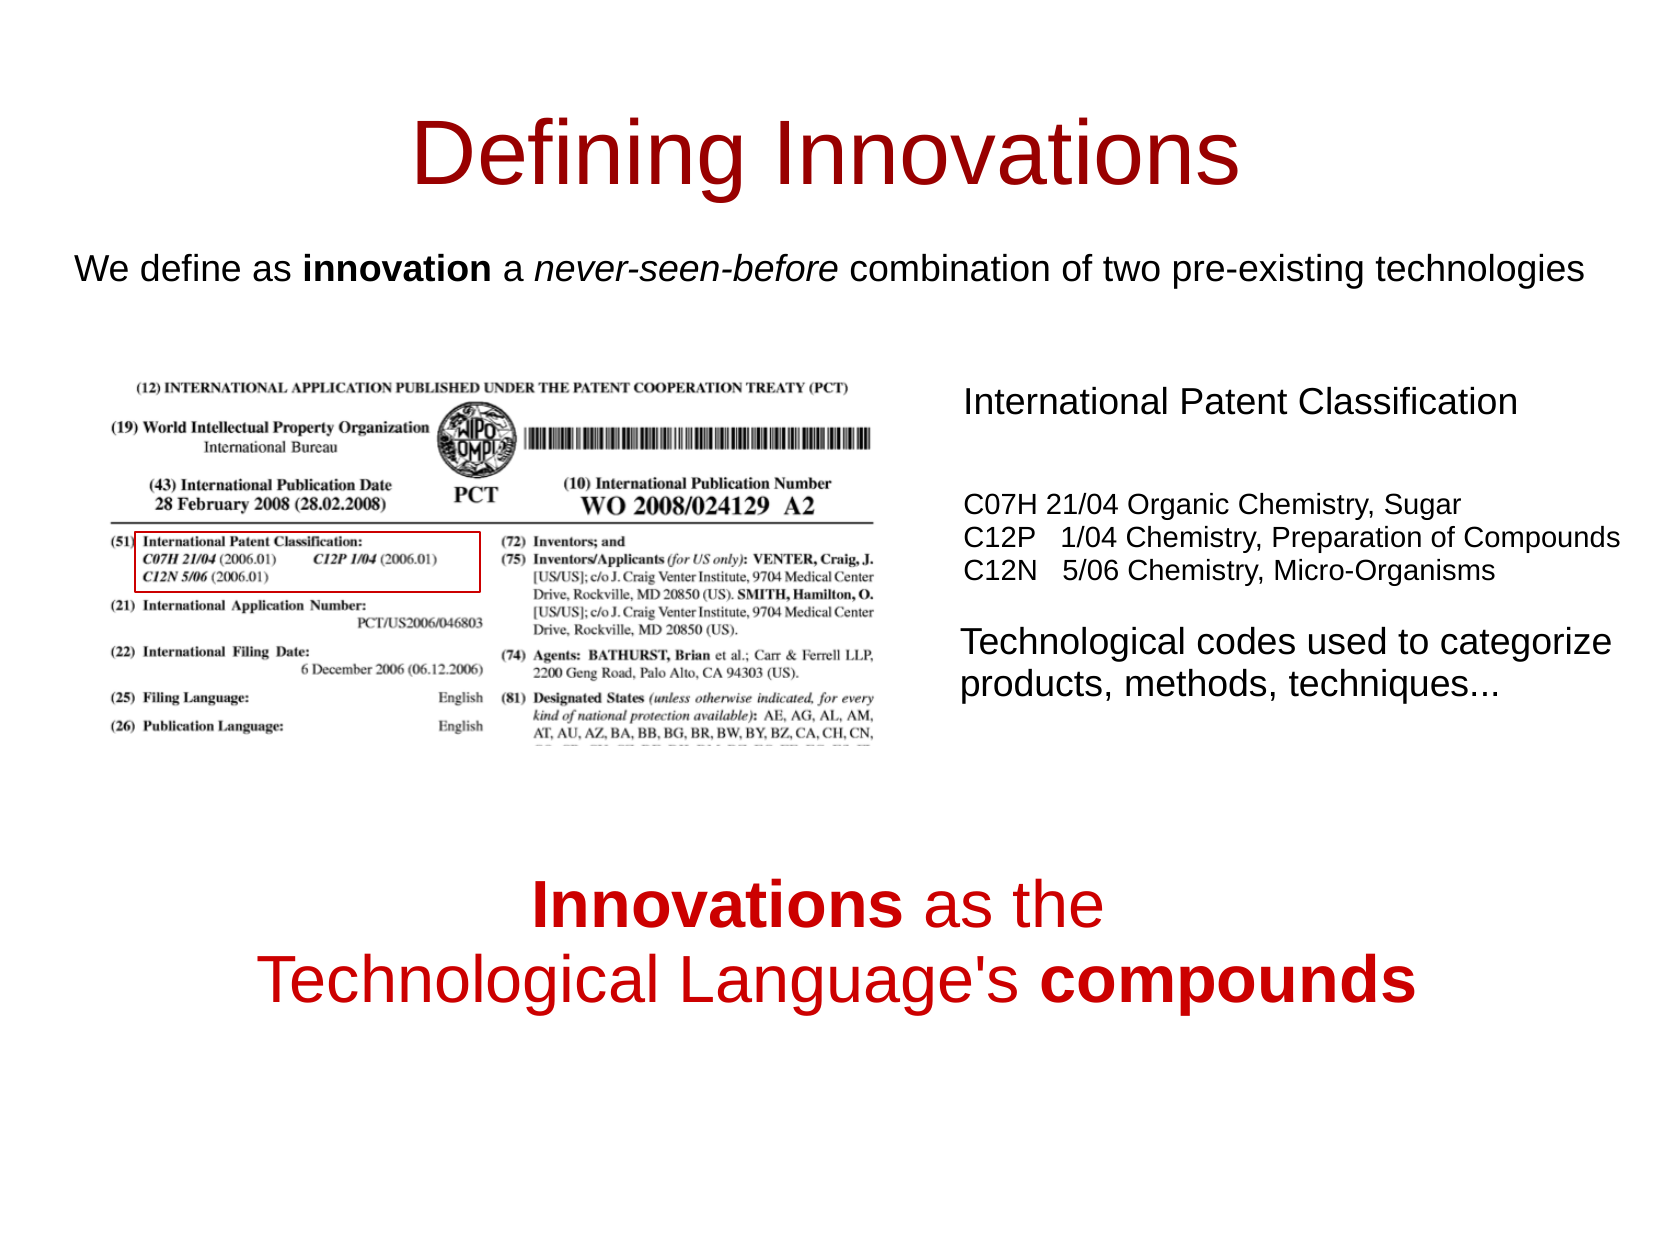

# Defining Innovations
We define as innovation a never-seen-before combination of two pre-existing technologies
International Patent Classification
C07H 21/04 Organic Chemistry, Sugar
C12P 1/04 Chemistry, Preparation of Compounds
C12N 5/06 Chemistry, Micro-Organisms
Technological codes used to categorize
products, methods, techniques...
Innovations as the
 Technological Language's compounds